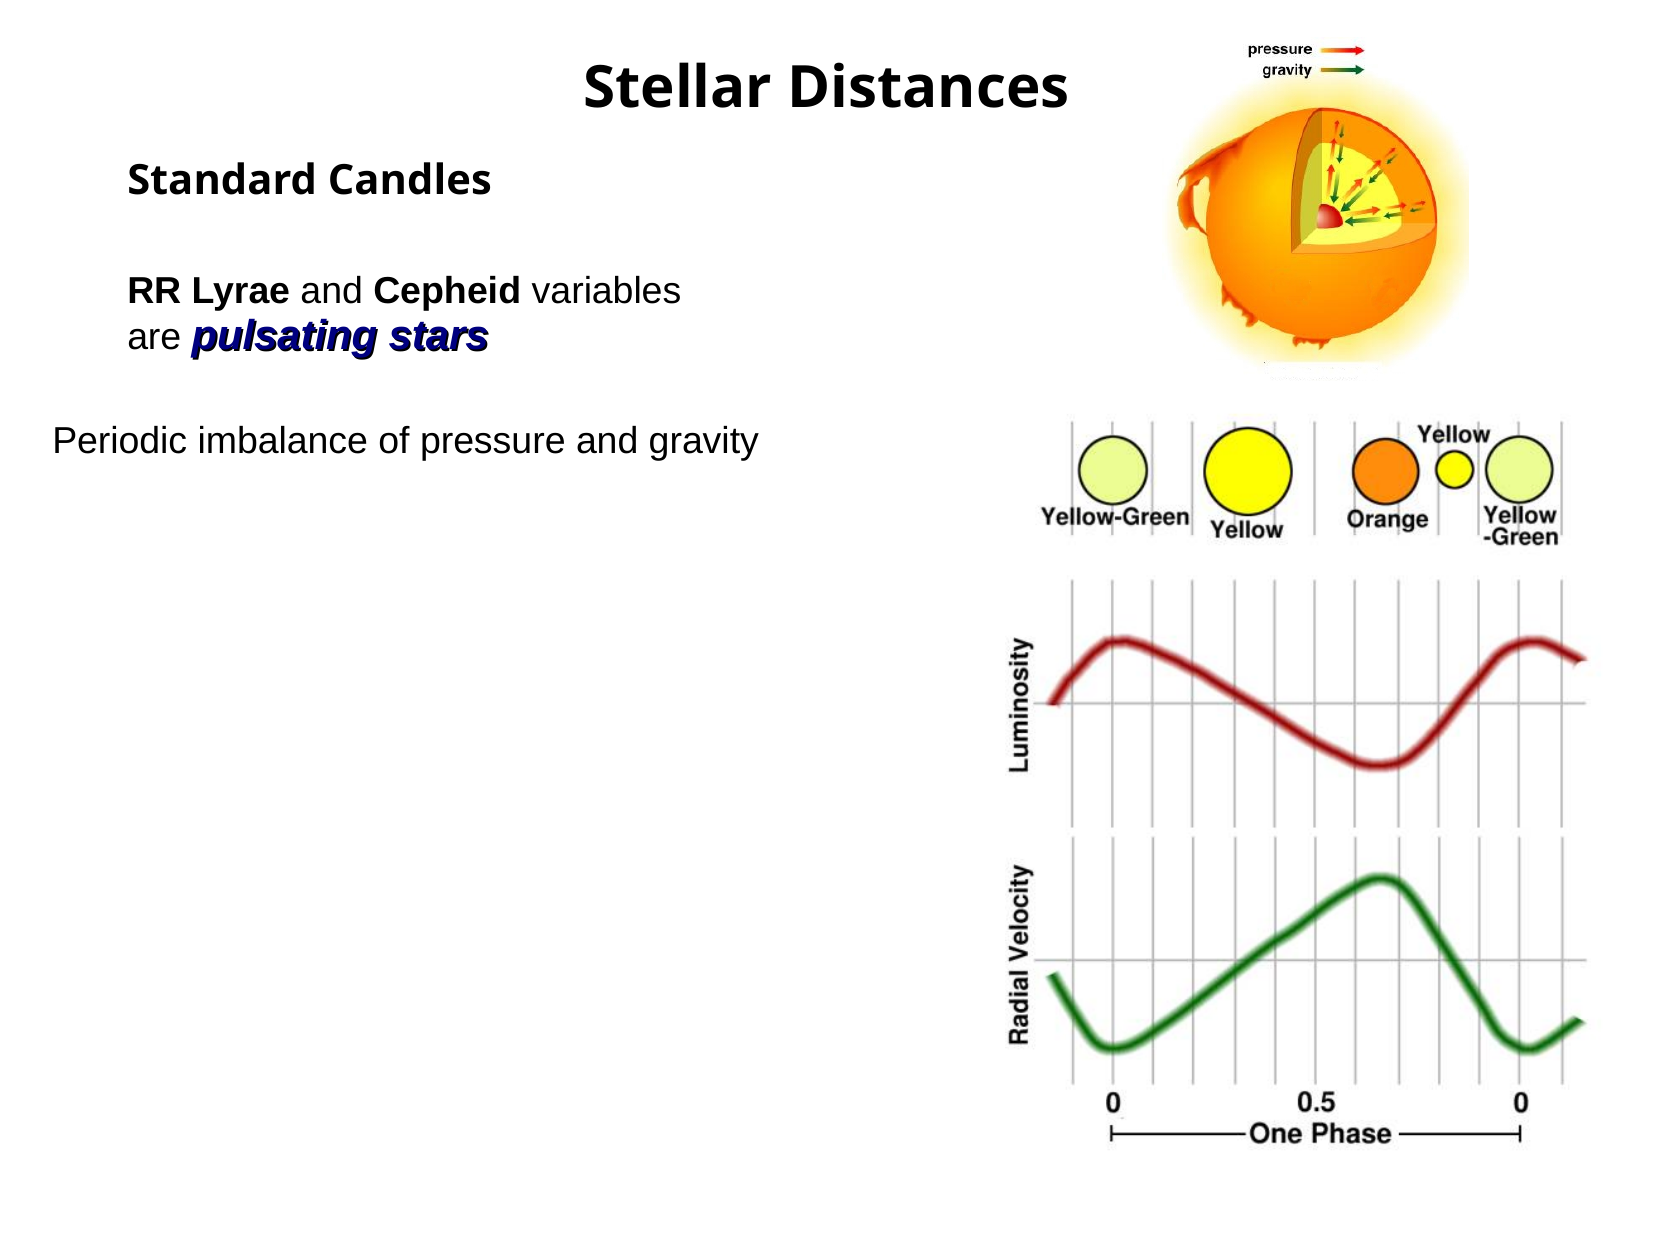

Stellar Distances
Standard Candles
RR Lyrae and Cepheid variables
are pulsating stars
Periodic imbalance of pressure and gravity